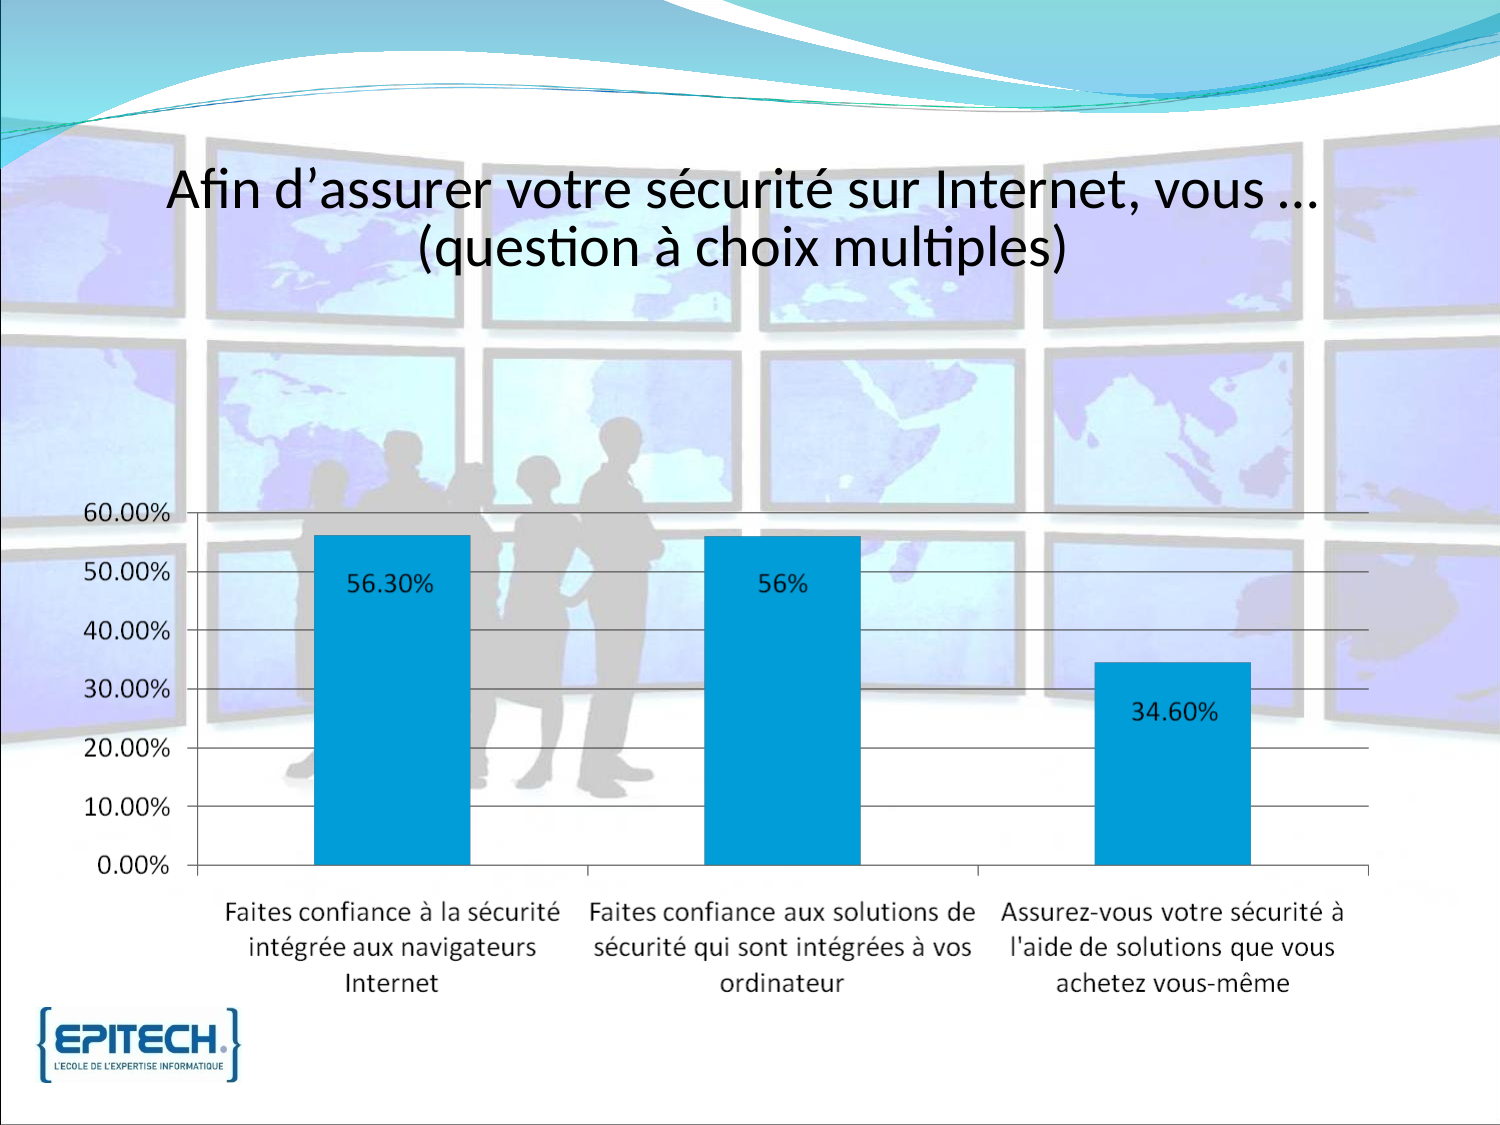

# Afin d’assurer votre sécurité sur Internet, vous … (question à choix multiples)